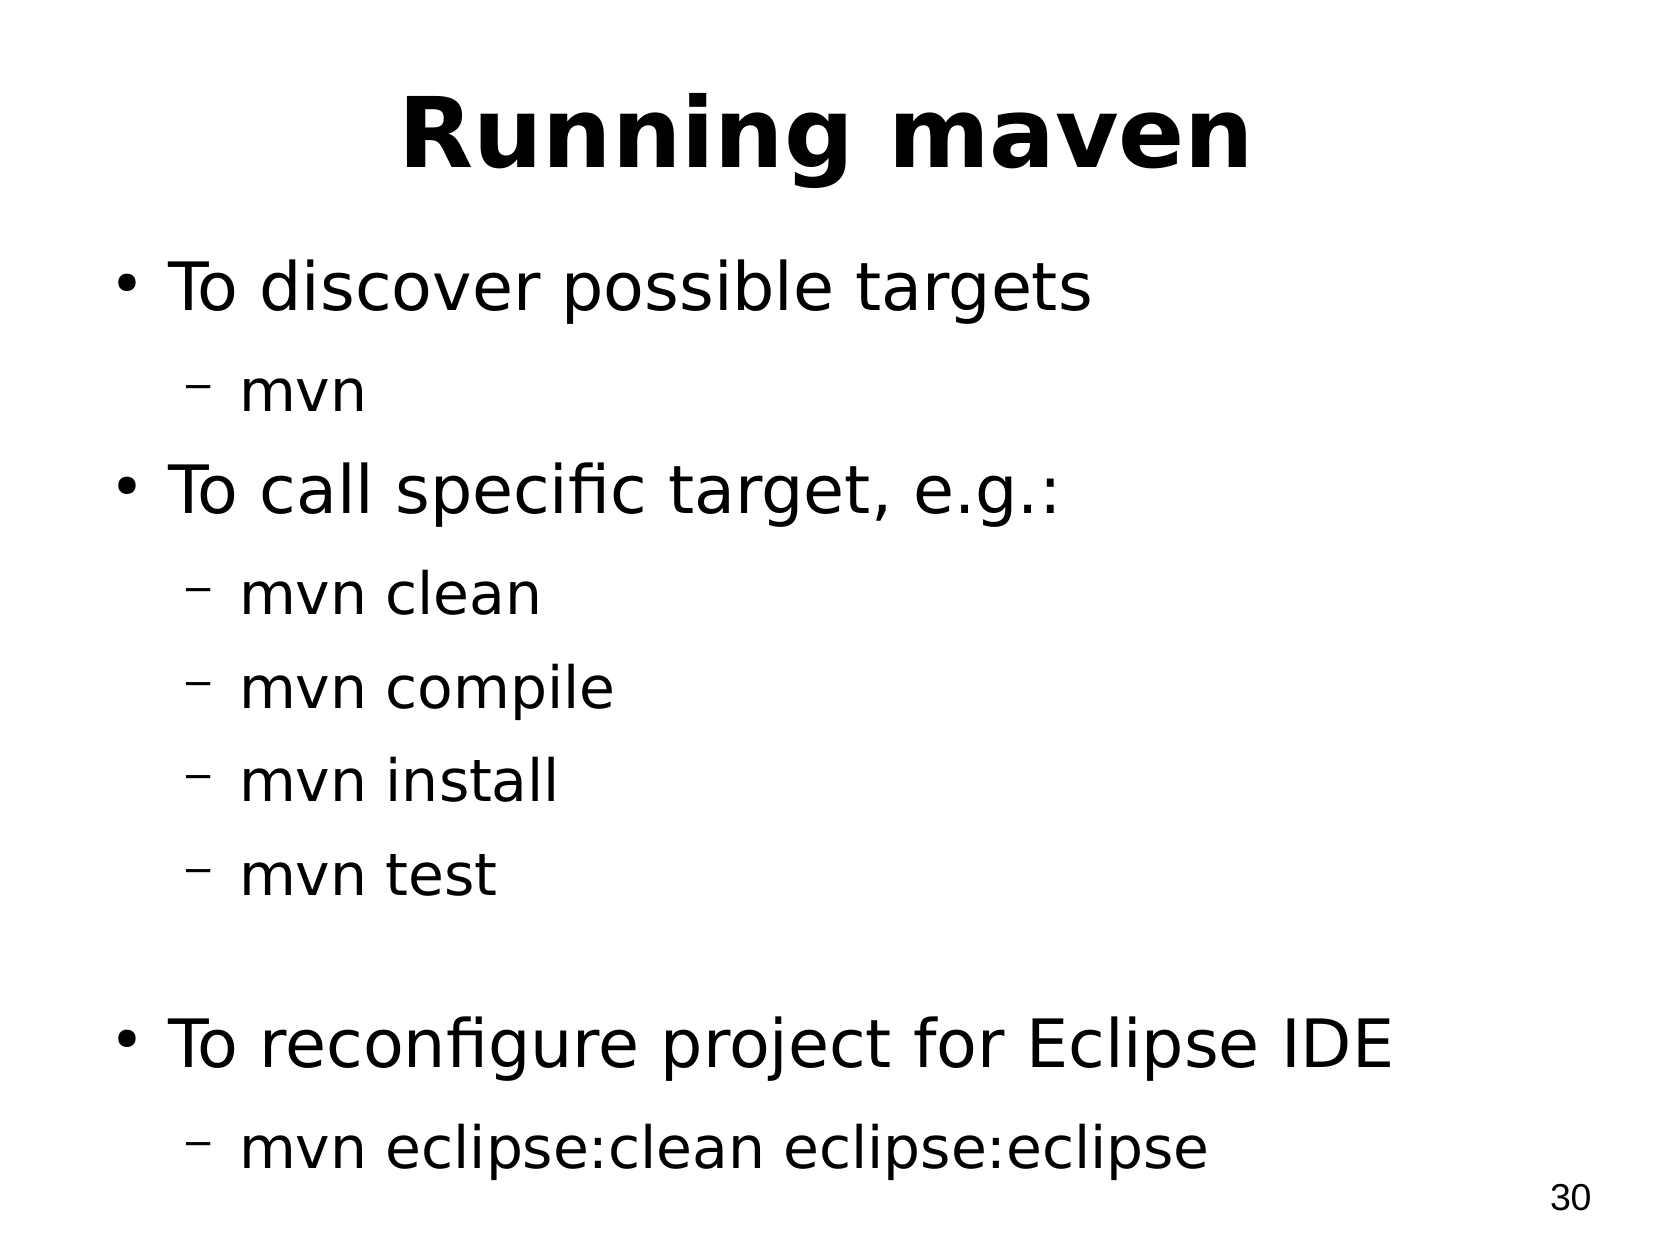

# Running maven
To discover possible targets
mvn
To call specific target, e.g.:
mvn clean
mvn compile
mvn install
mvn test
To reconfigure project for Eclipse IDE
mvn eclipse:clean eclipse:eclipse